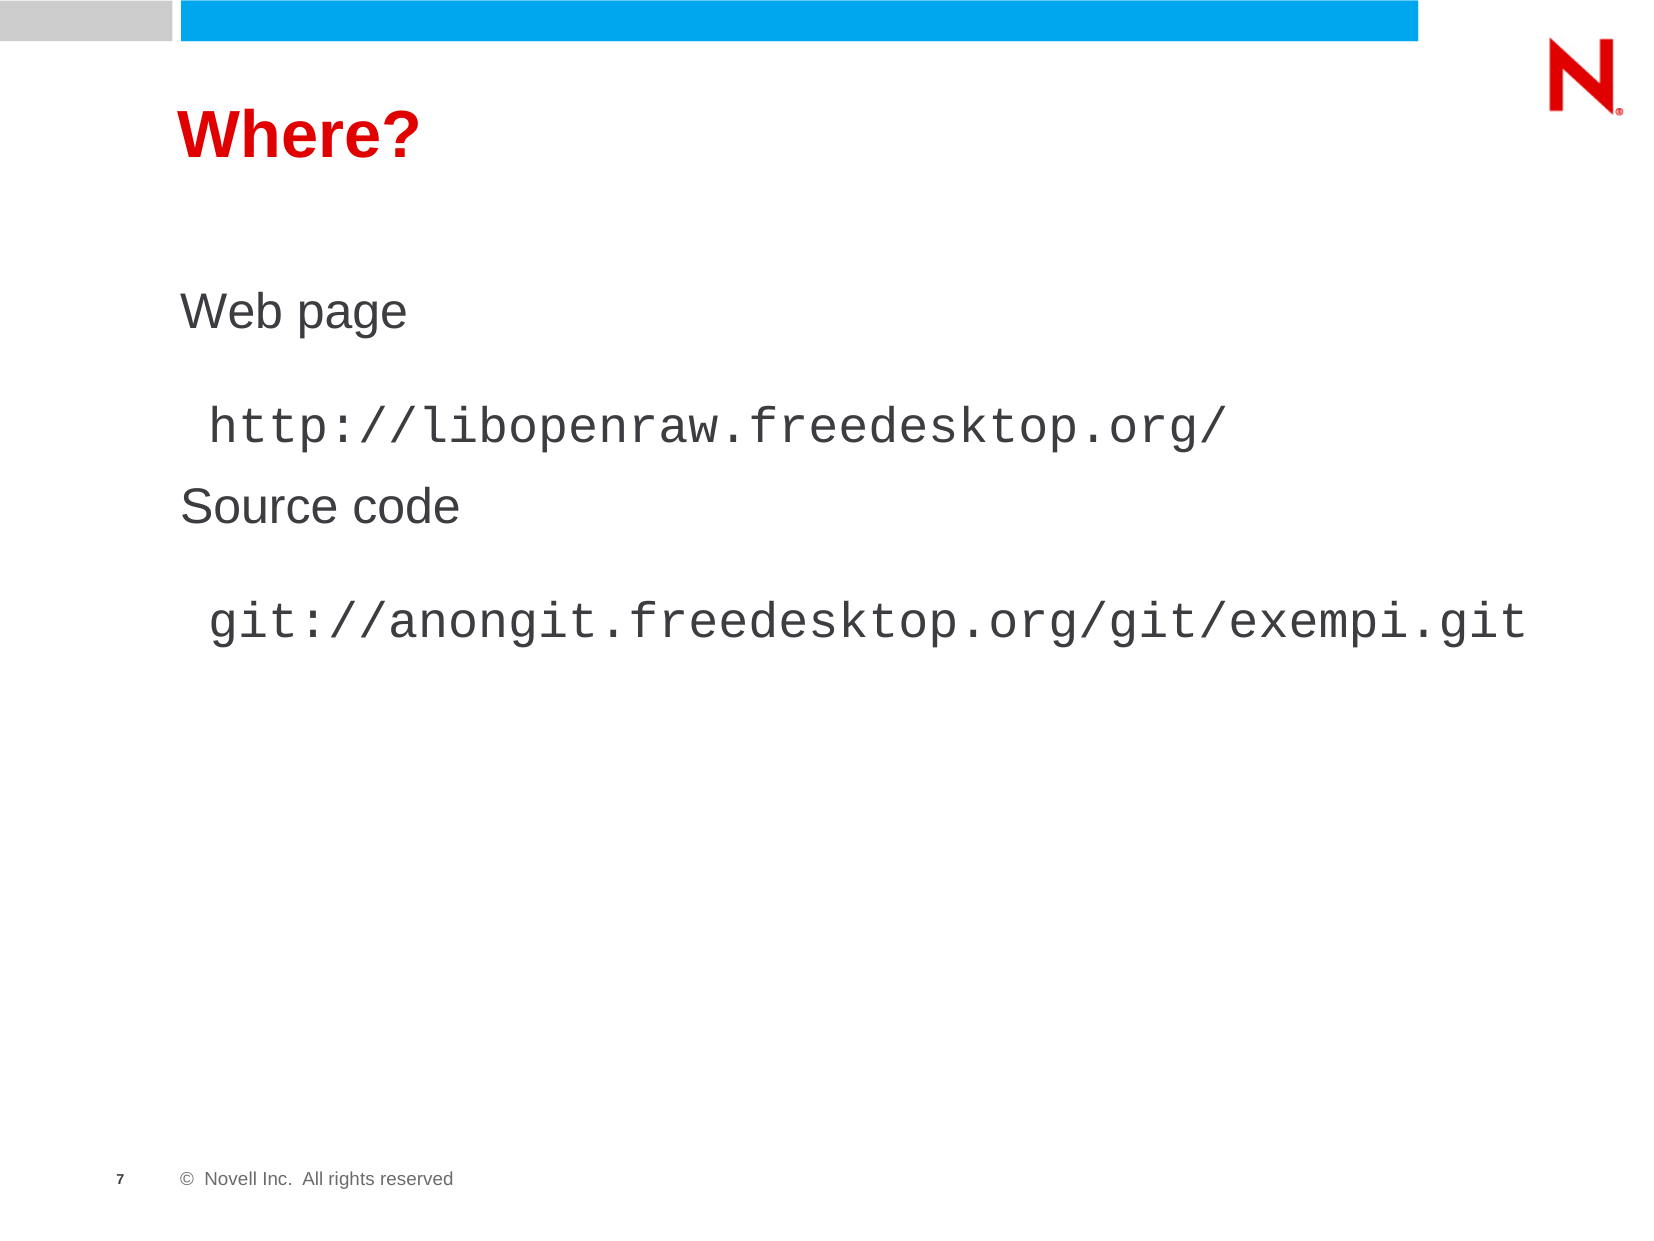

# Where?
Web page
http://libopenraw.freedesktop.org/
Source code
git://anongit.freedesktop.org/git/exempi.git